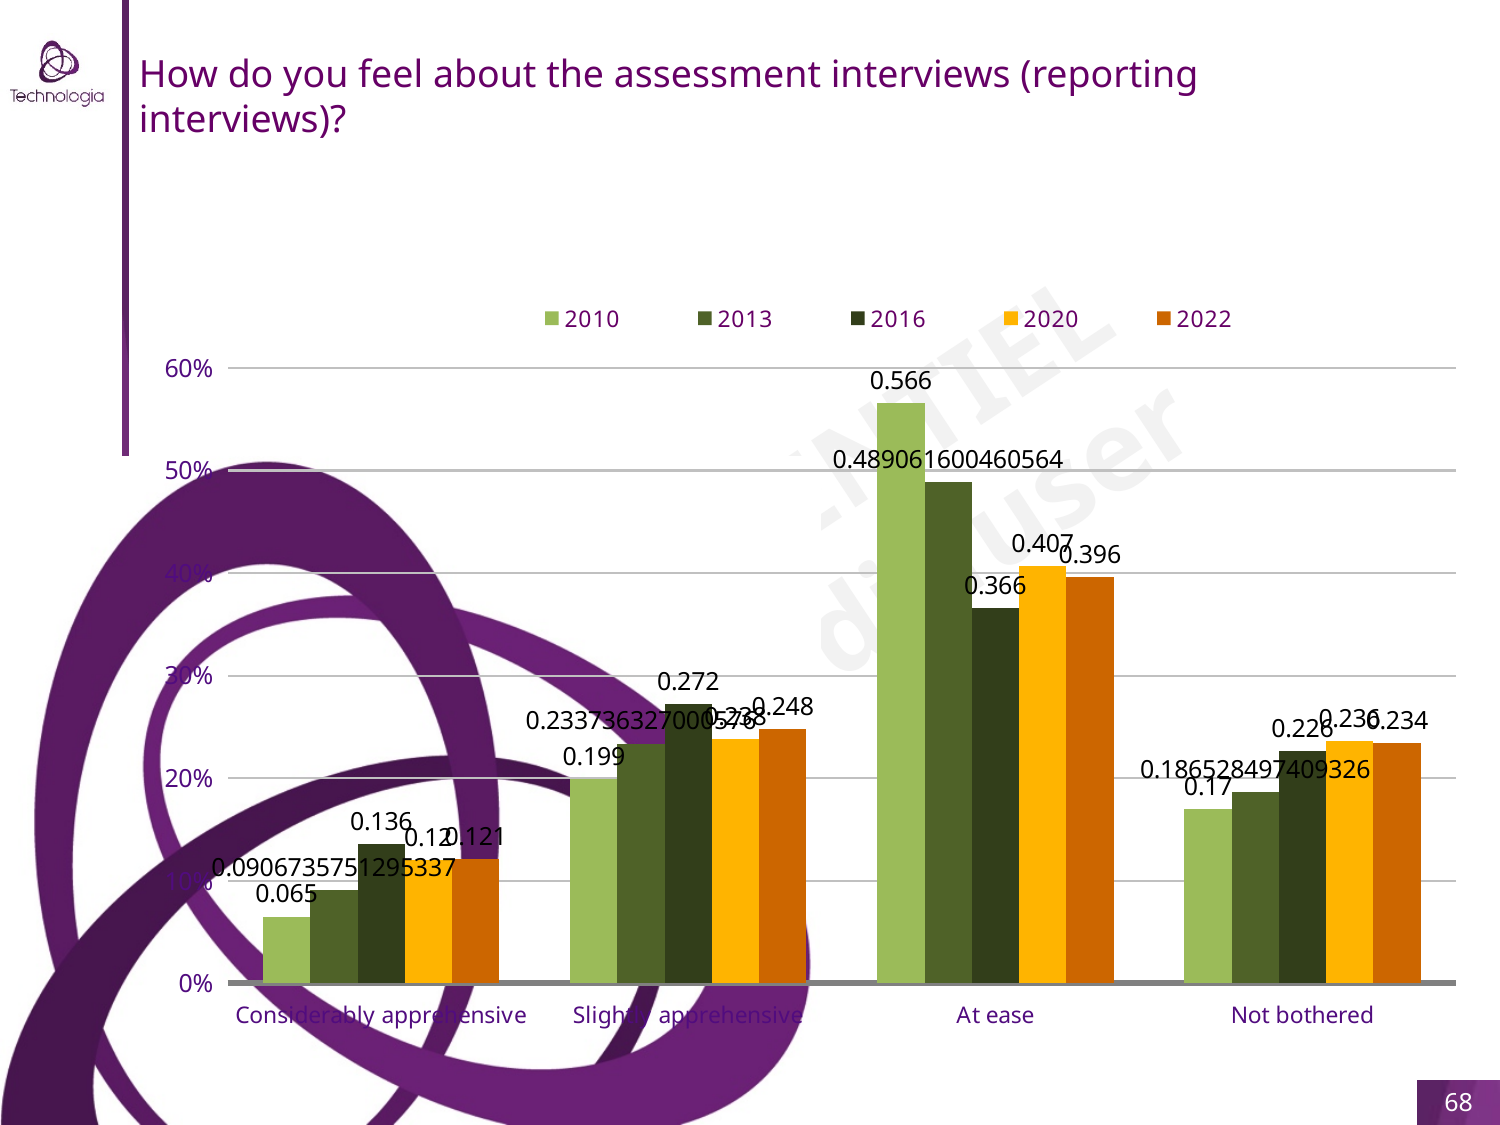

# How do you feel about the assessment interviews (reporting interviews)?
### Chart
| Category | 2010 | 2013 | 2016 | 2020 | 2022 |
|---|---|---|---|---|---|
| Considerably apprehensive | 0.065 | 0.0906735751295337 | 0.136 | 0.12 | 0.121 |
| Slightly apprehensive | 0.199 | 0.233736327000576 | 0.272 | 0.238 | 0.248 |
| At ease | 0.566 | 0.489061600460564 | 0.366 | 0.407 | 0.396 |
| Not bothered | 0.17 | 0.186528497409326 | 0.226 | 0.236 | 0.234 |